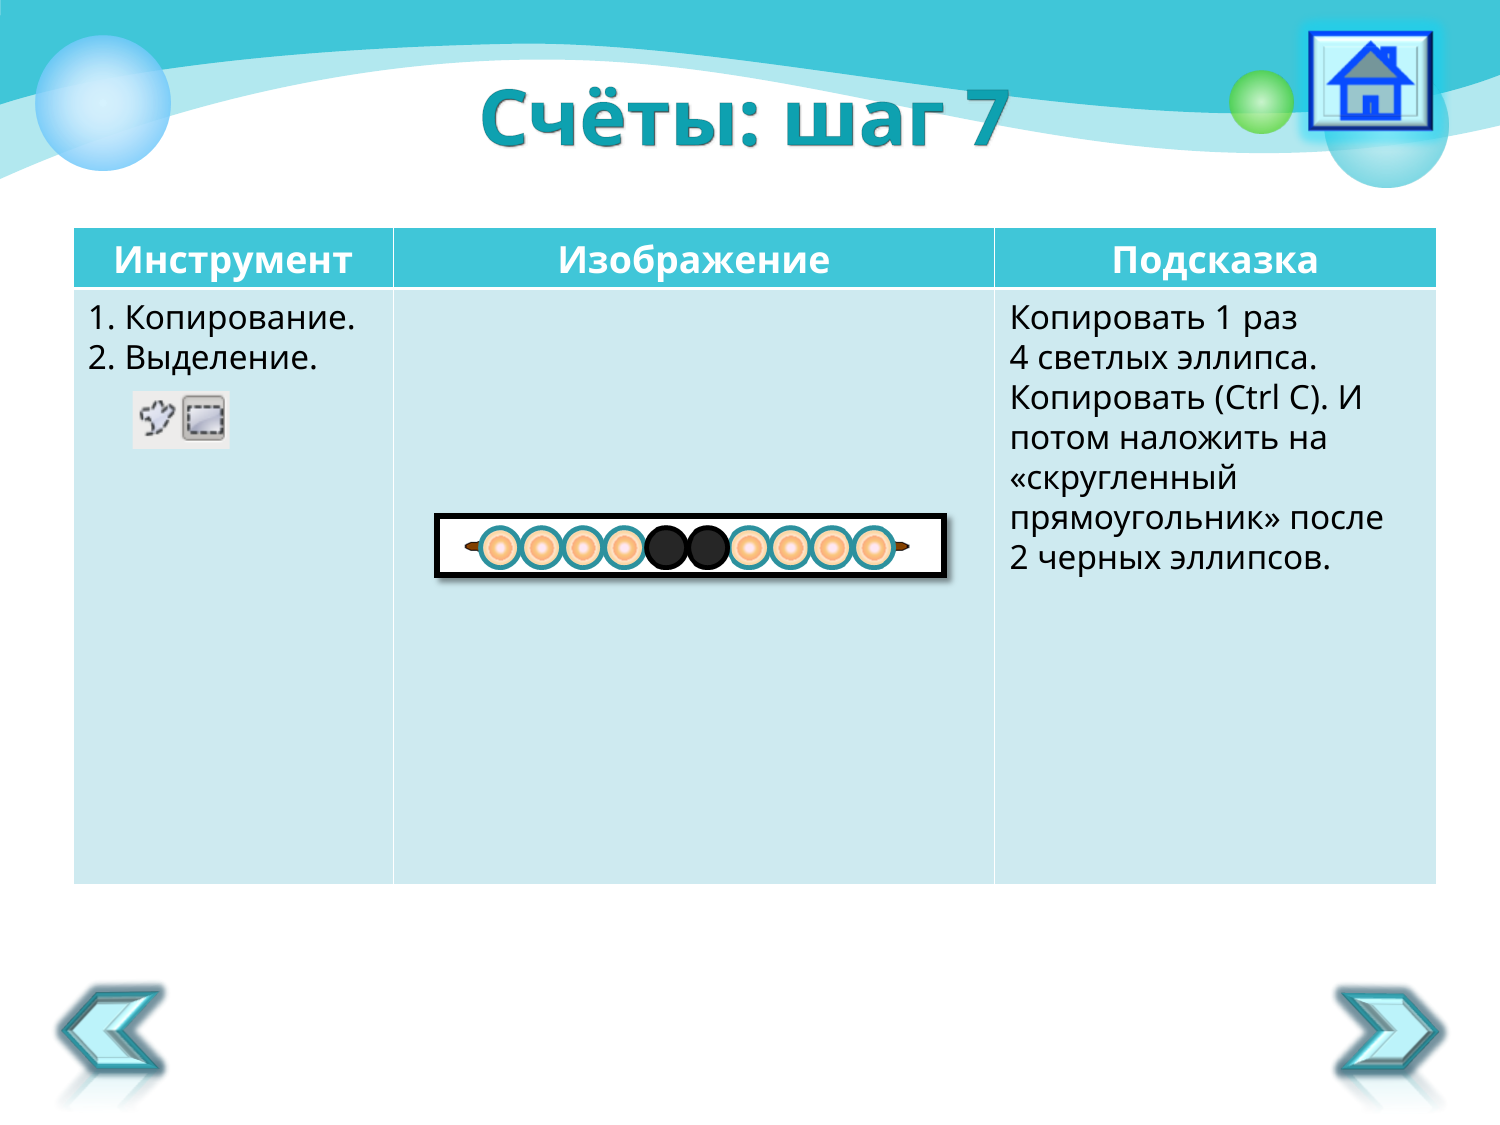

| | | |
| --- | --- | --- |
| | | |
Счёты: шаг 7
| Инструмент | Изображение | Подсказка |
| --- | --- | --- |
| 1. Копирование. 2. Выделение. | | Копировать 1 раз 4 светлых эллипса. Копировать (Ctrl C). И потом наложить на «скругленный прямоугольник» после 2 черных эллипсов. |